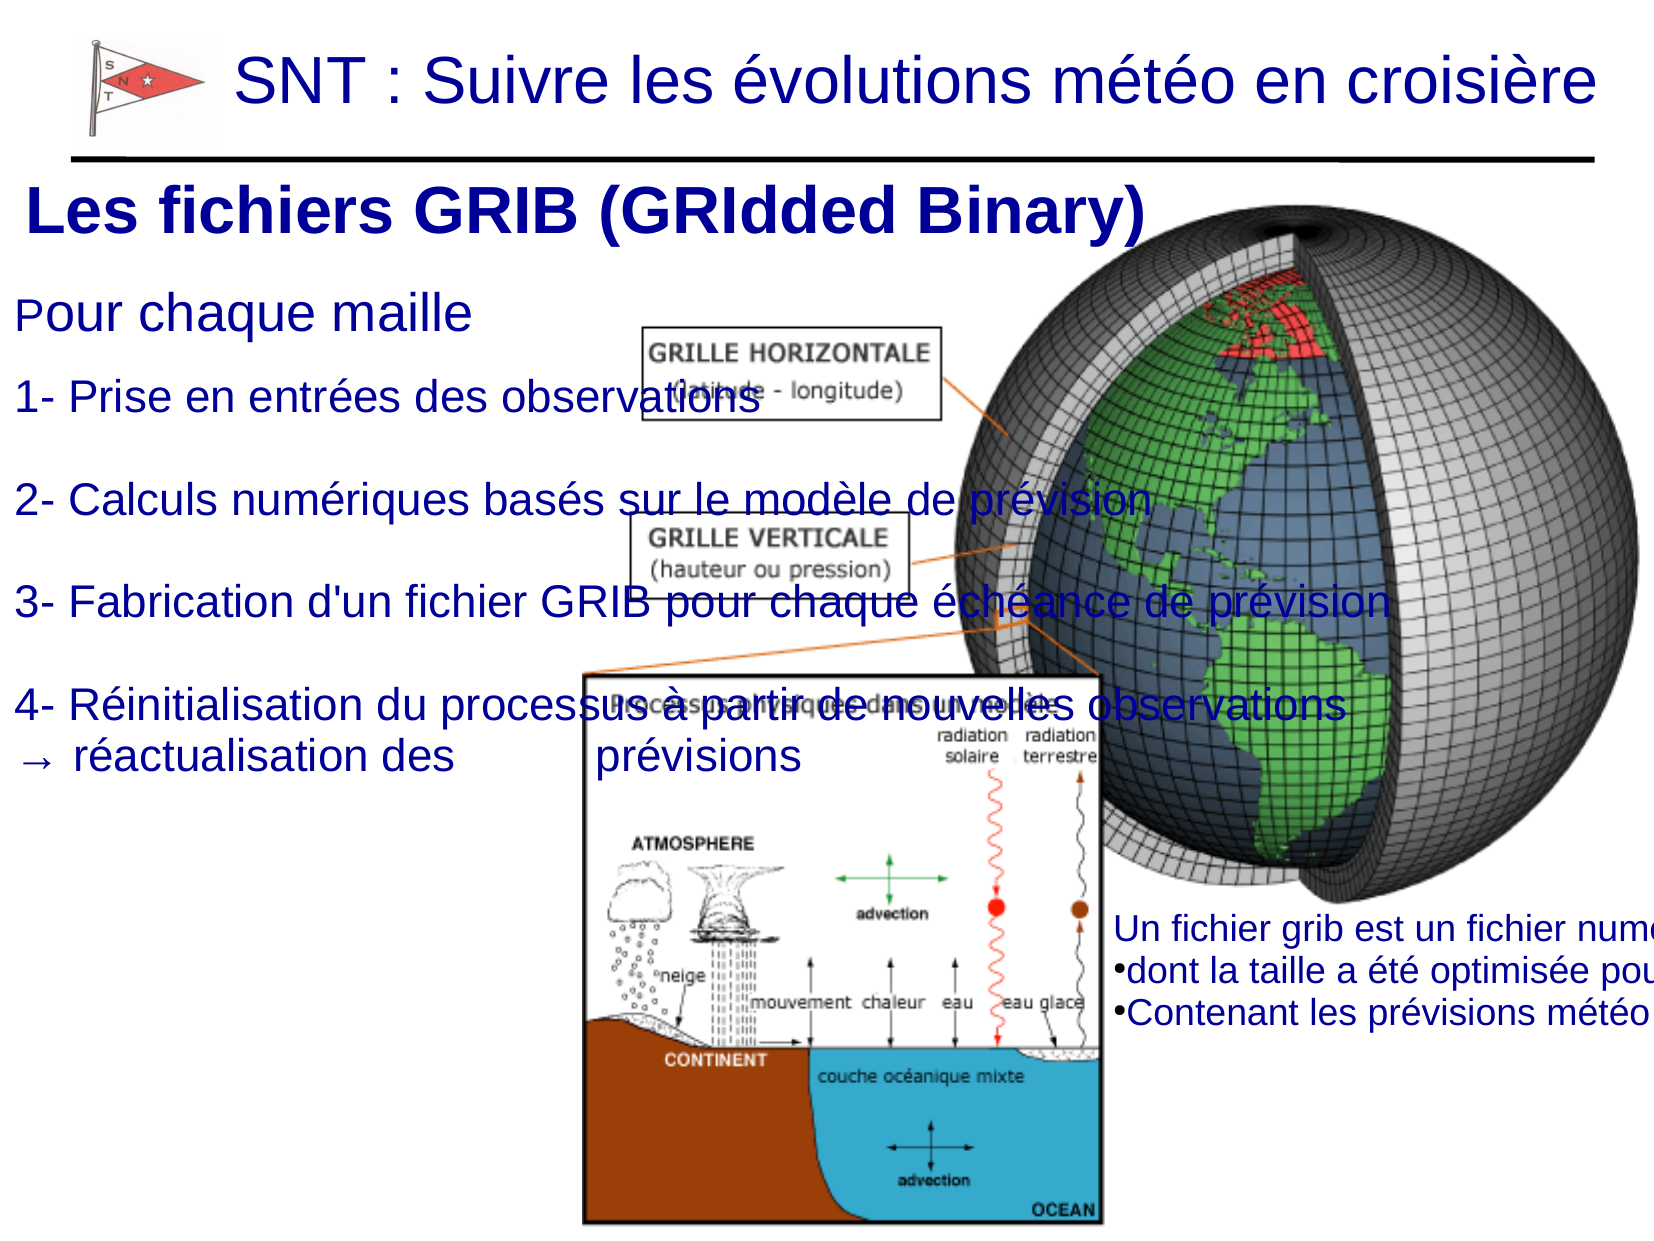

SNT : Suivre les évolutions météo en croisière
Les fichiers GRIB (GRIdded Binary)
Pour chaque maille
1- Prise en entrées des observations
2- Calculs numériques basés sur le modèle de prévision
3- Fabrication d'un fichier GRIB pour chaque échéance de prévision
4- Réinitialisation du processus à partir de nouvelles observations
→ réactualisation des prévisions
Un fichier grib est un fichier numérique compressé
dont la taille a été optimisée pour faciliter son transfert
Contenant les prévisions météo pour l'ensemble de mailles et d'échéances définis par le demandeur